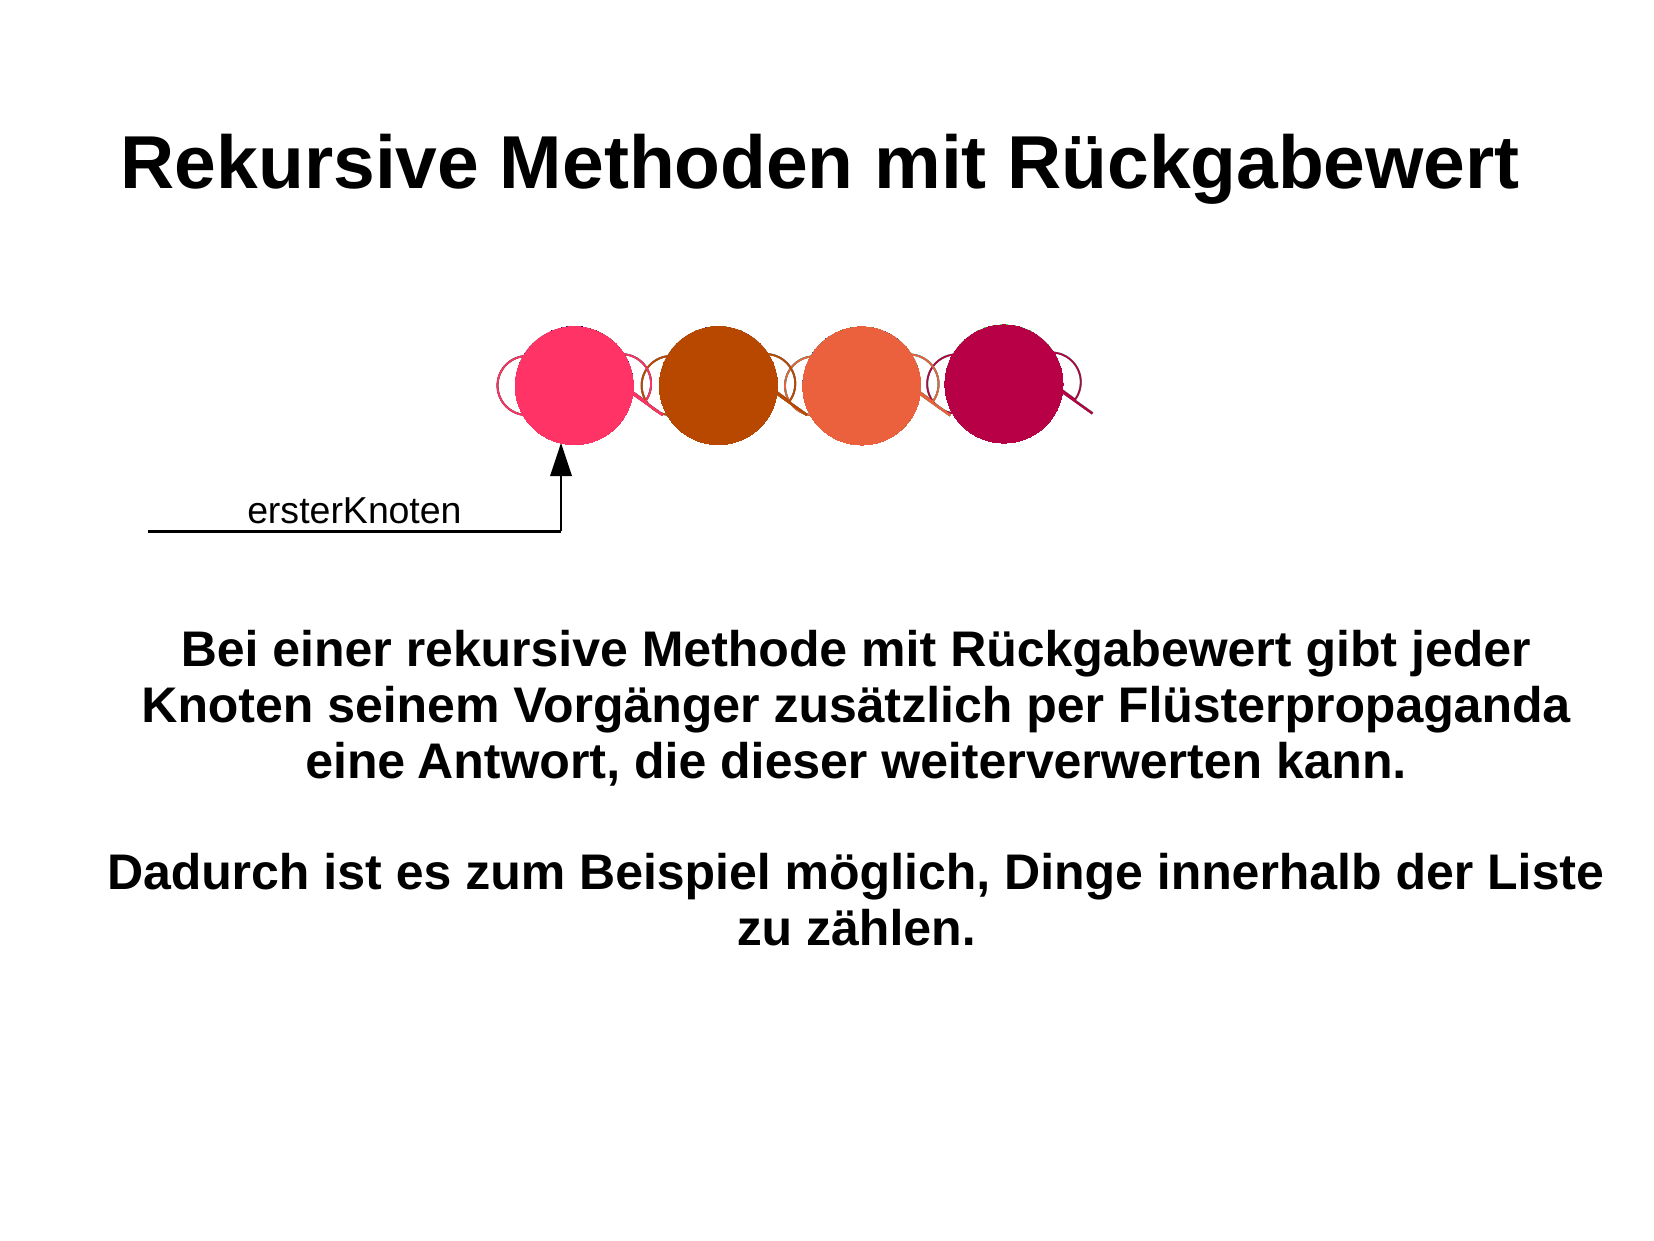

# Rekursive Methoden mit Rückgabewert
ersterKnoten
Bei einer rekursive Methode mit Rückgabewert gibt jeder Knoten seinem Vorgänger zusätzlich per Flüsterpropaganda eine Antwort, die dieser weiterverwerten kann.
Dadurch ist es zum Beispiel möglich, Dinge innerhalb der Liste zu zählen.